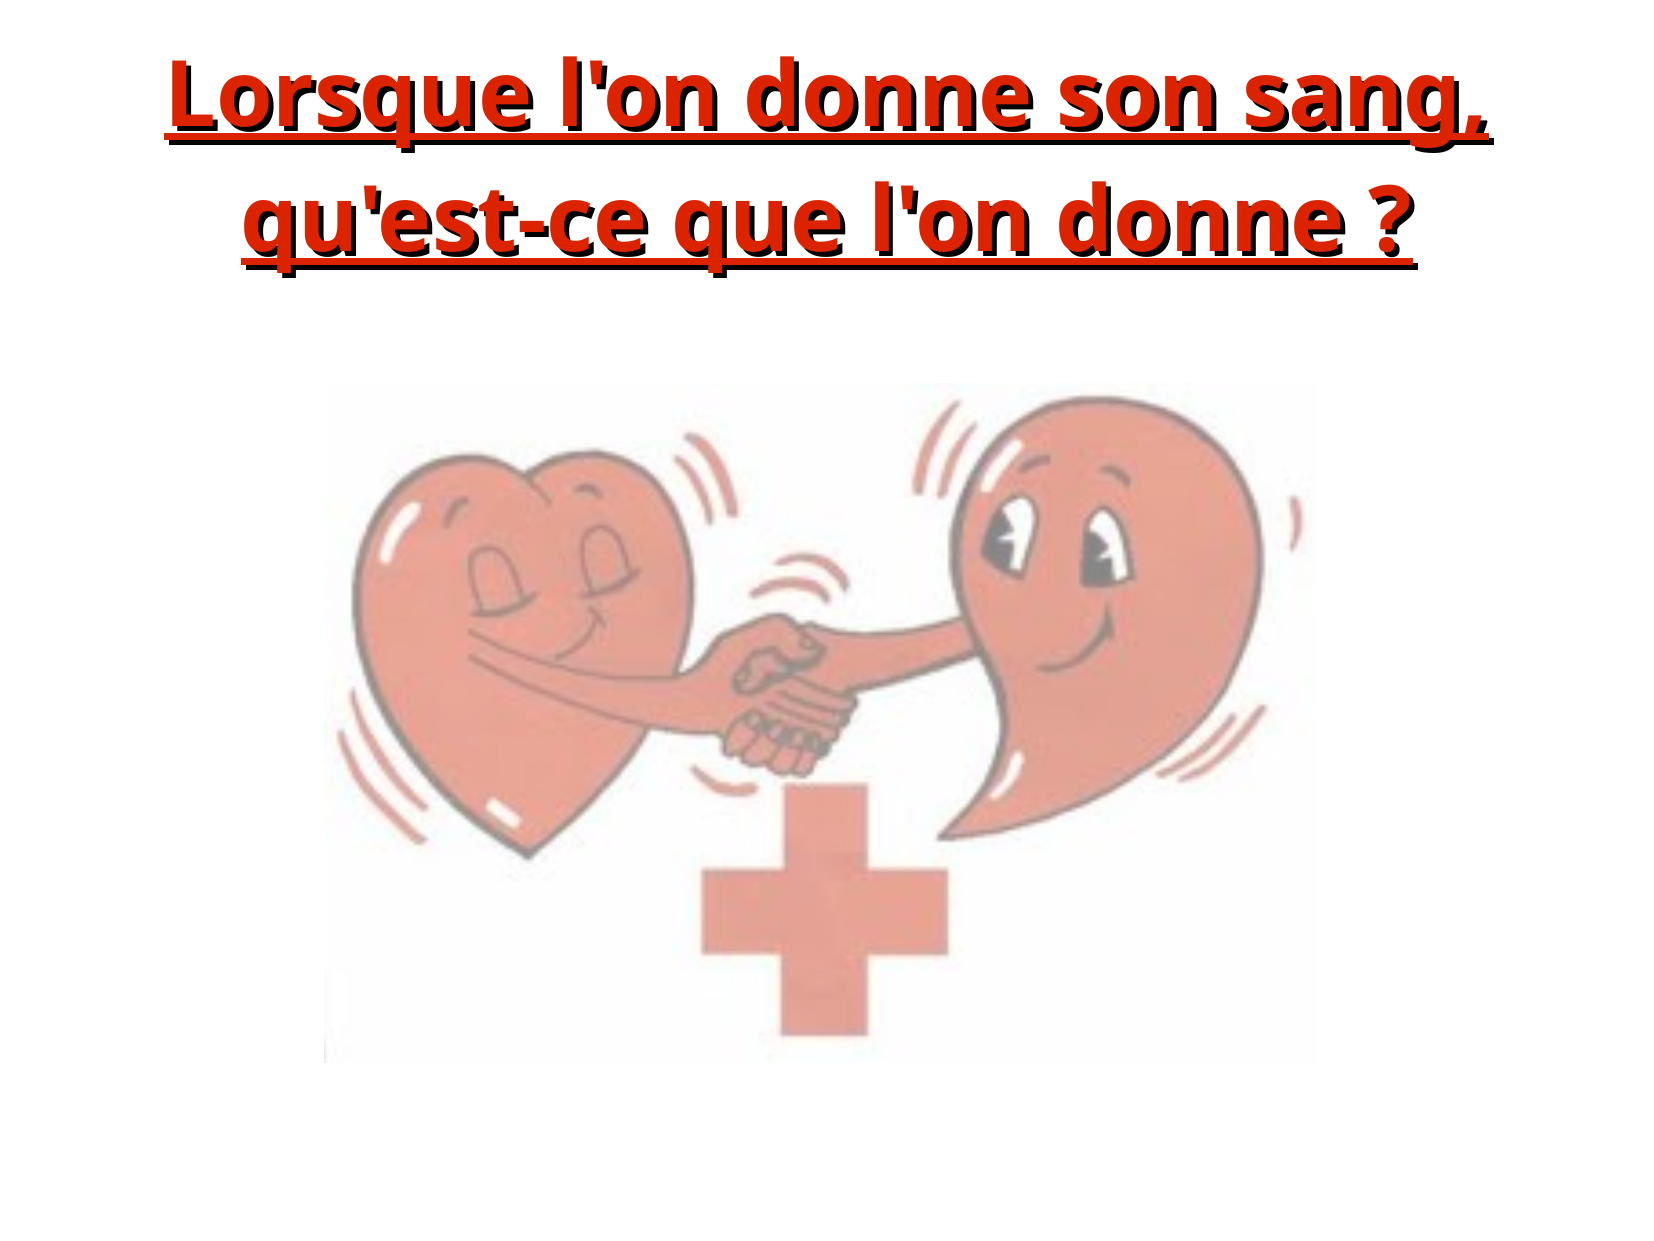

# Lorsque l'on donne son sang, qu'est-ce que l'on donne ?